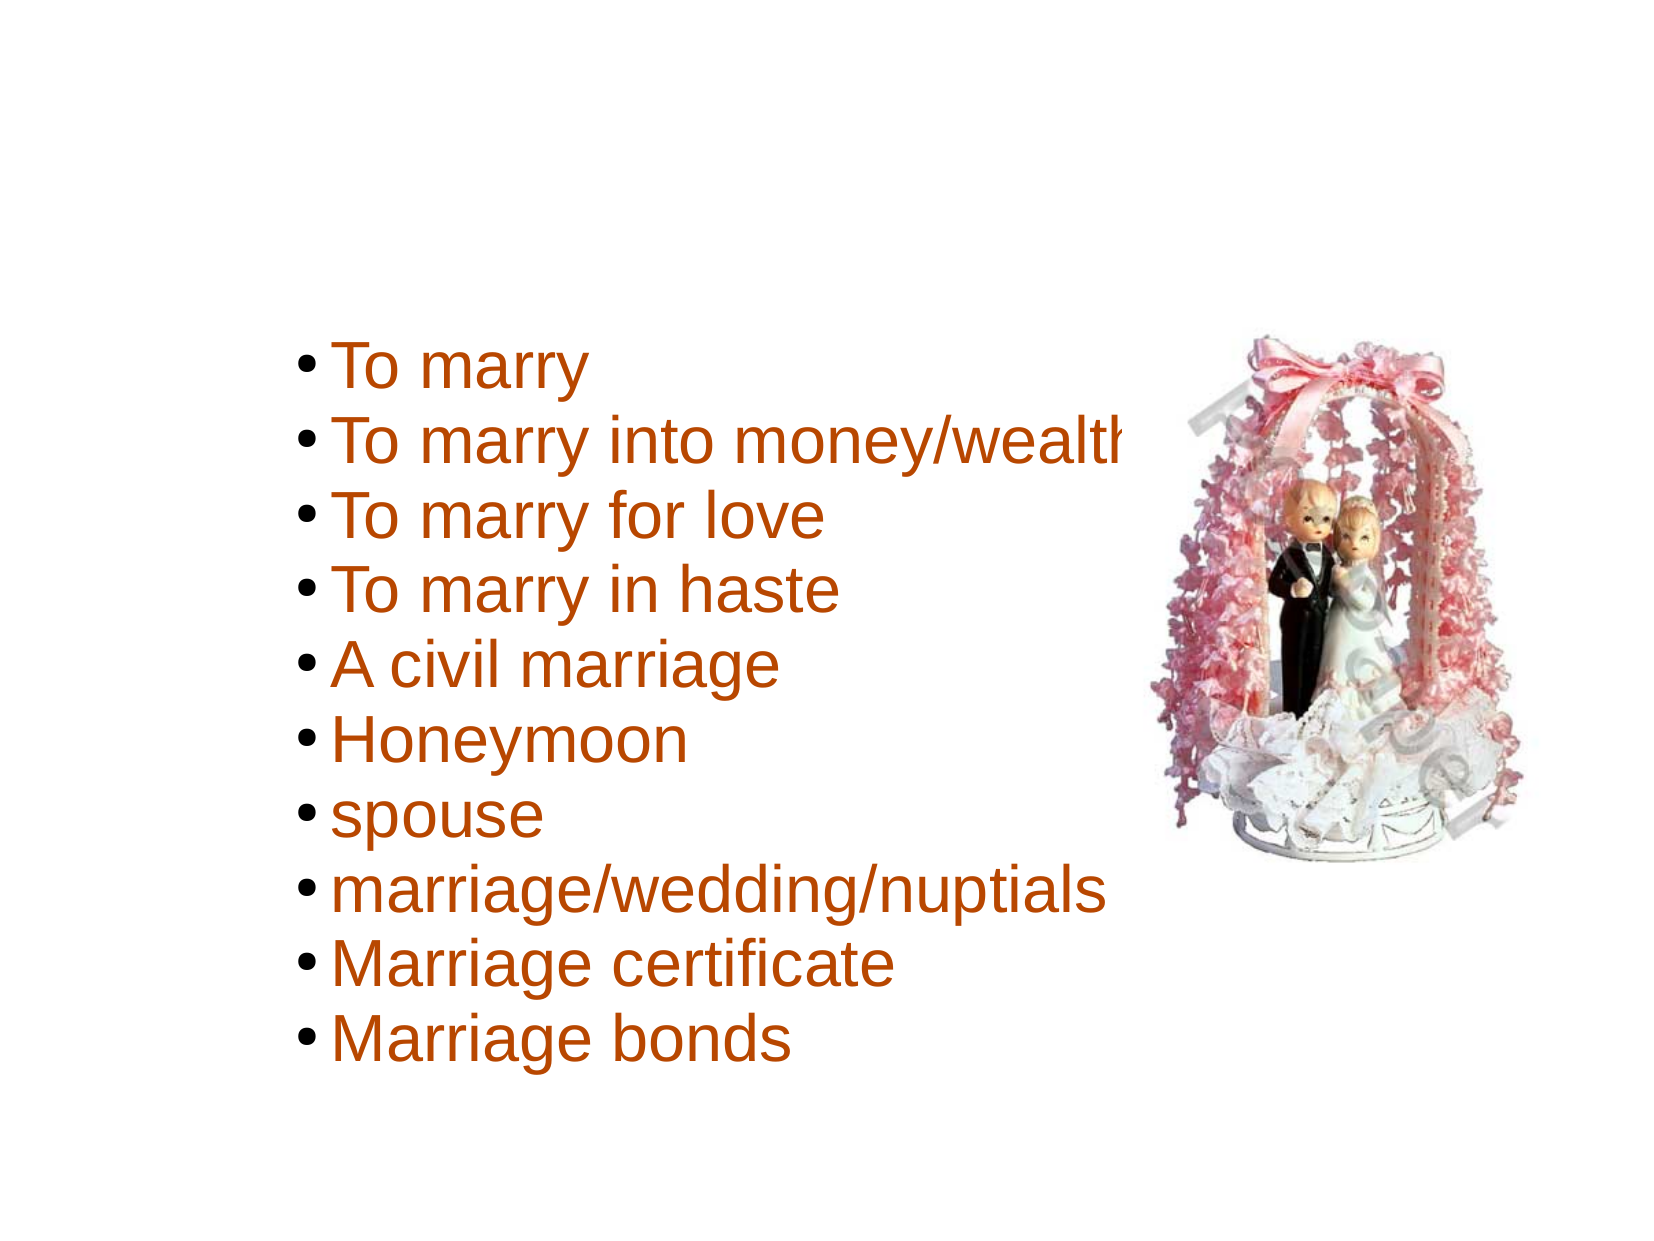

#
To marry
To marry into money/wealth
To marry for love
To marry in haste
A civil marriage
Honeymoon
spouse
marriage/wedding/nuptials
Marriage certificate
Marriage bonds